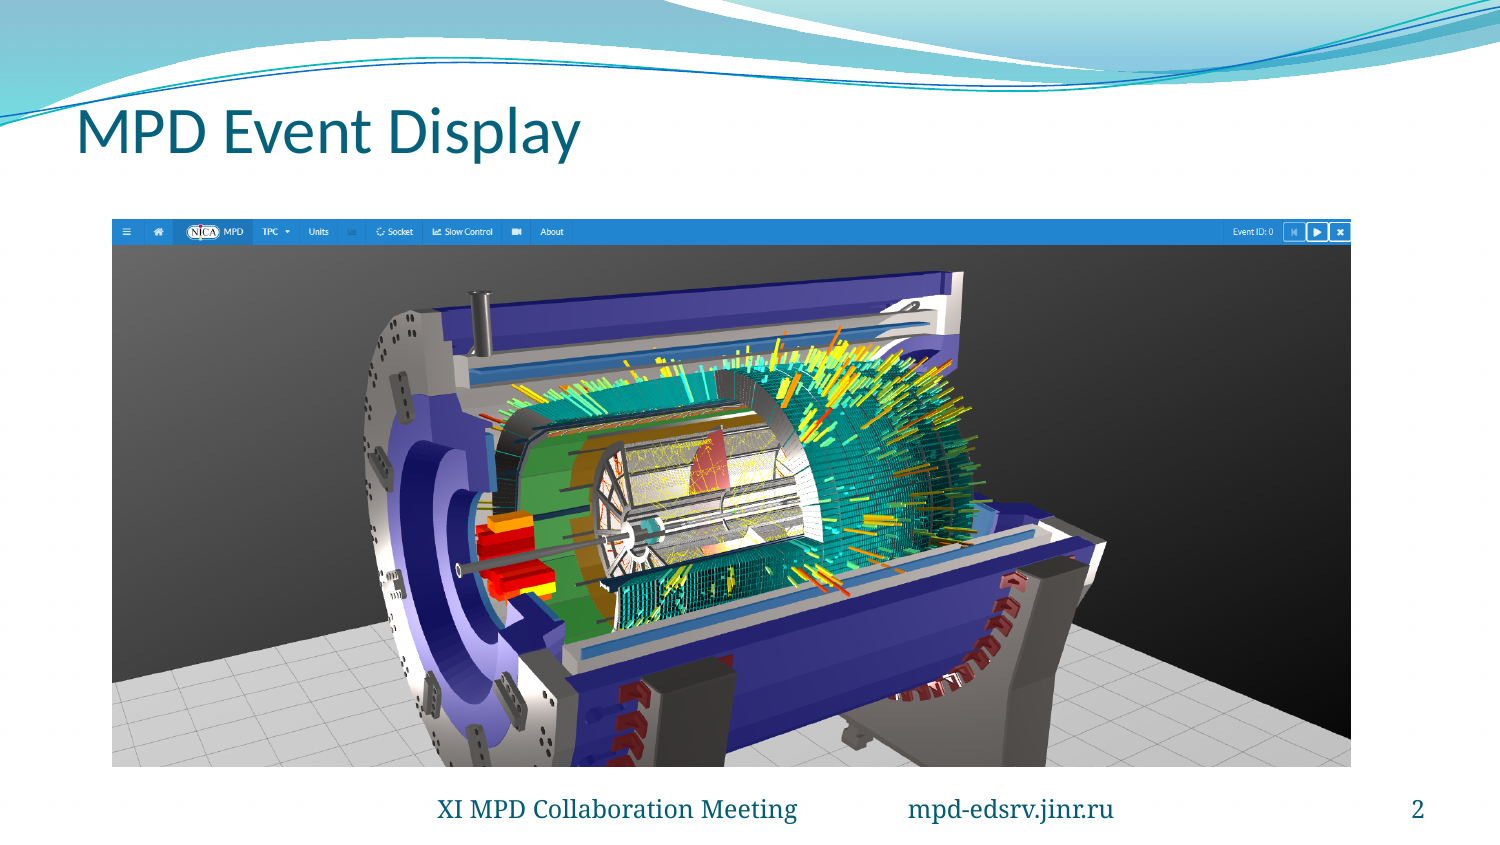

# MPD Event Display
XI MPD Collaboration Meeting mpd-edsrv.jinr.ru
2